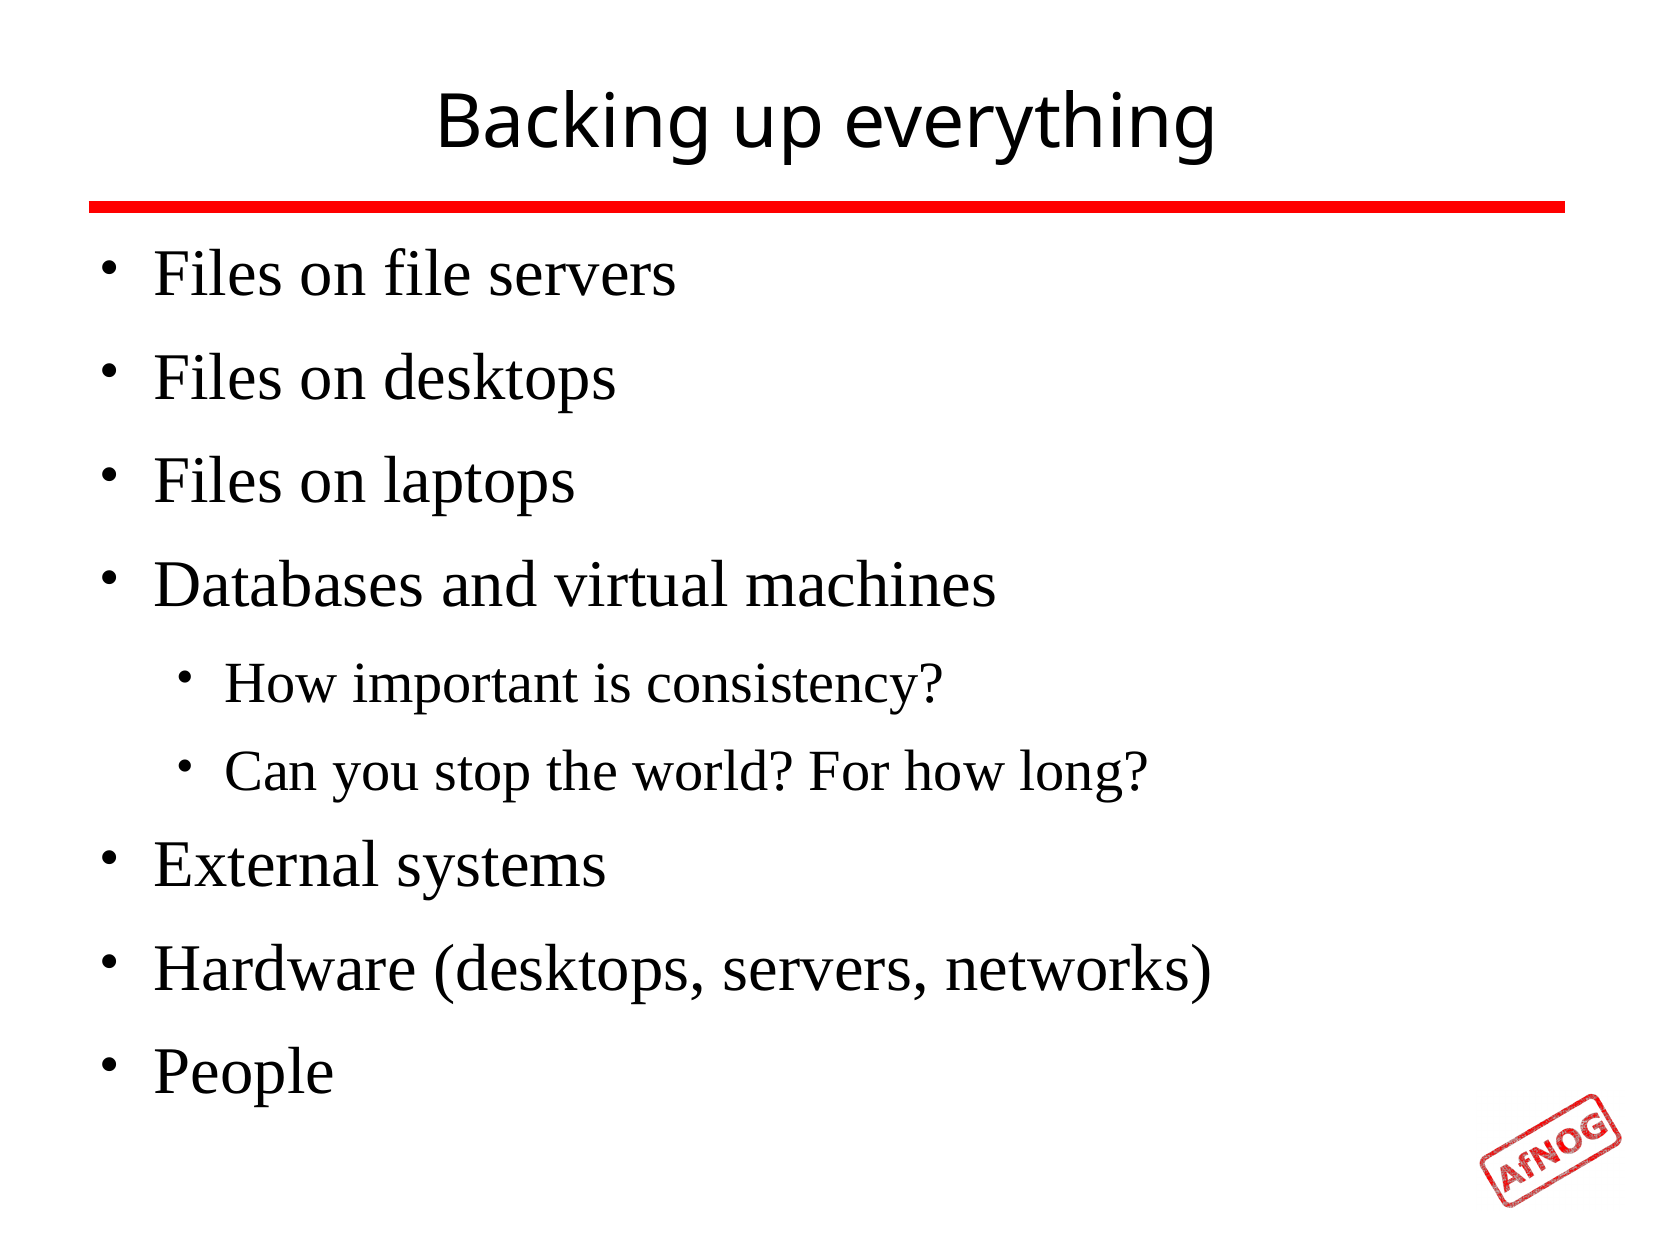

# Backing up everything
Files on file servers
Files on desktops
Files on laptops
Databases and virtual machines
How important is consistency?
Can you stop the world? For how long?
External systems
Hardware (desktops, servers, networks)
People